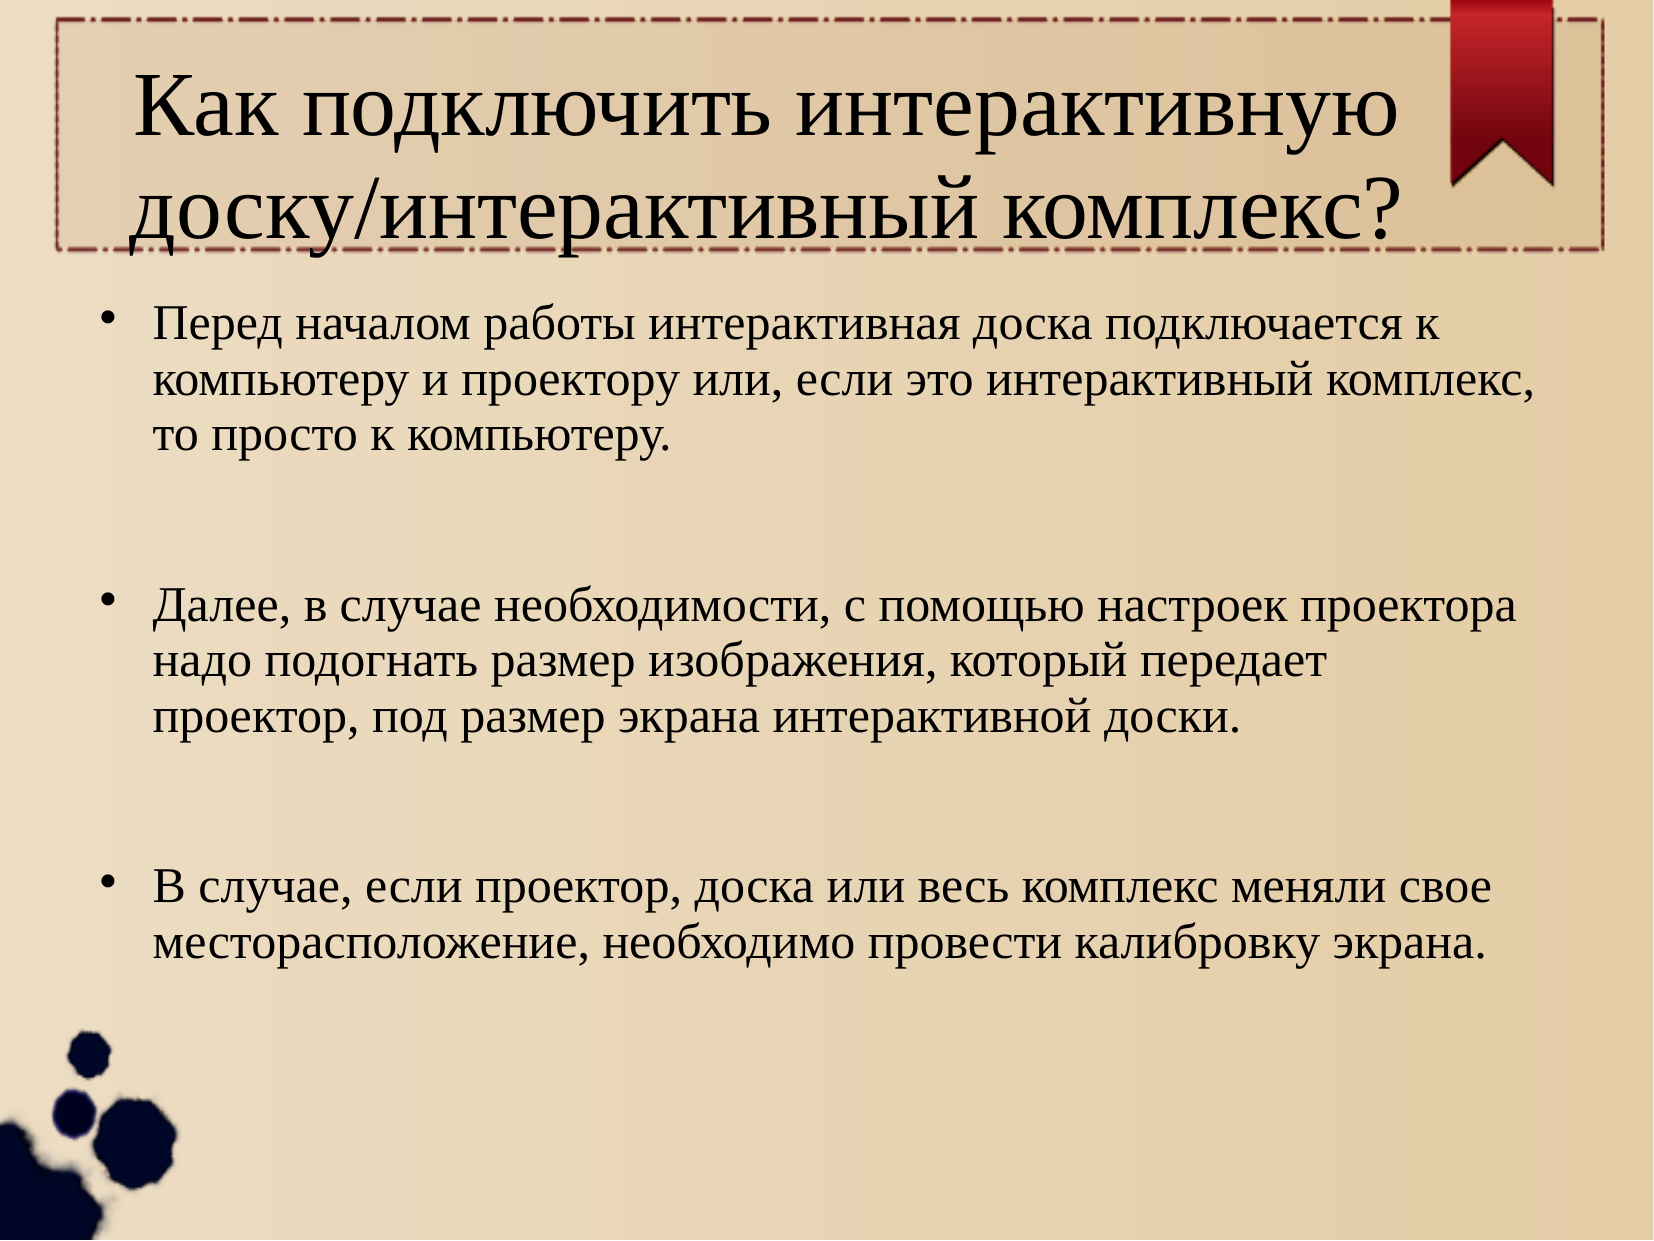

# Как подключить интерактивную доску/интерактивный комплекс?
Перед началом работы интерактивная доска подключается к компьютеру и проектору или, если это интерактивный комплекс, то просто к компьютеру.
Далее, в случае необходимости, с помощью настроек проектора надо подогнать размер изображения, который передает проектор, под размер экрана интерактивной доски.
В случае, если проектор, доска или весь комплекс меняли свое месторасположение, необходимо провести калибровку экрана.